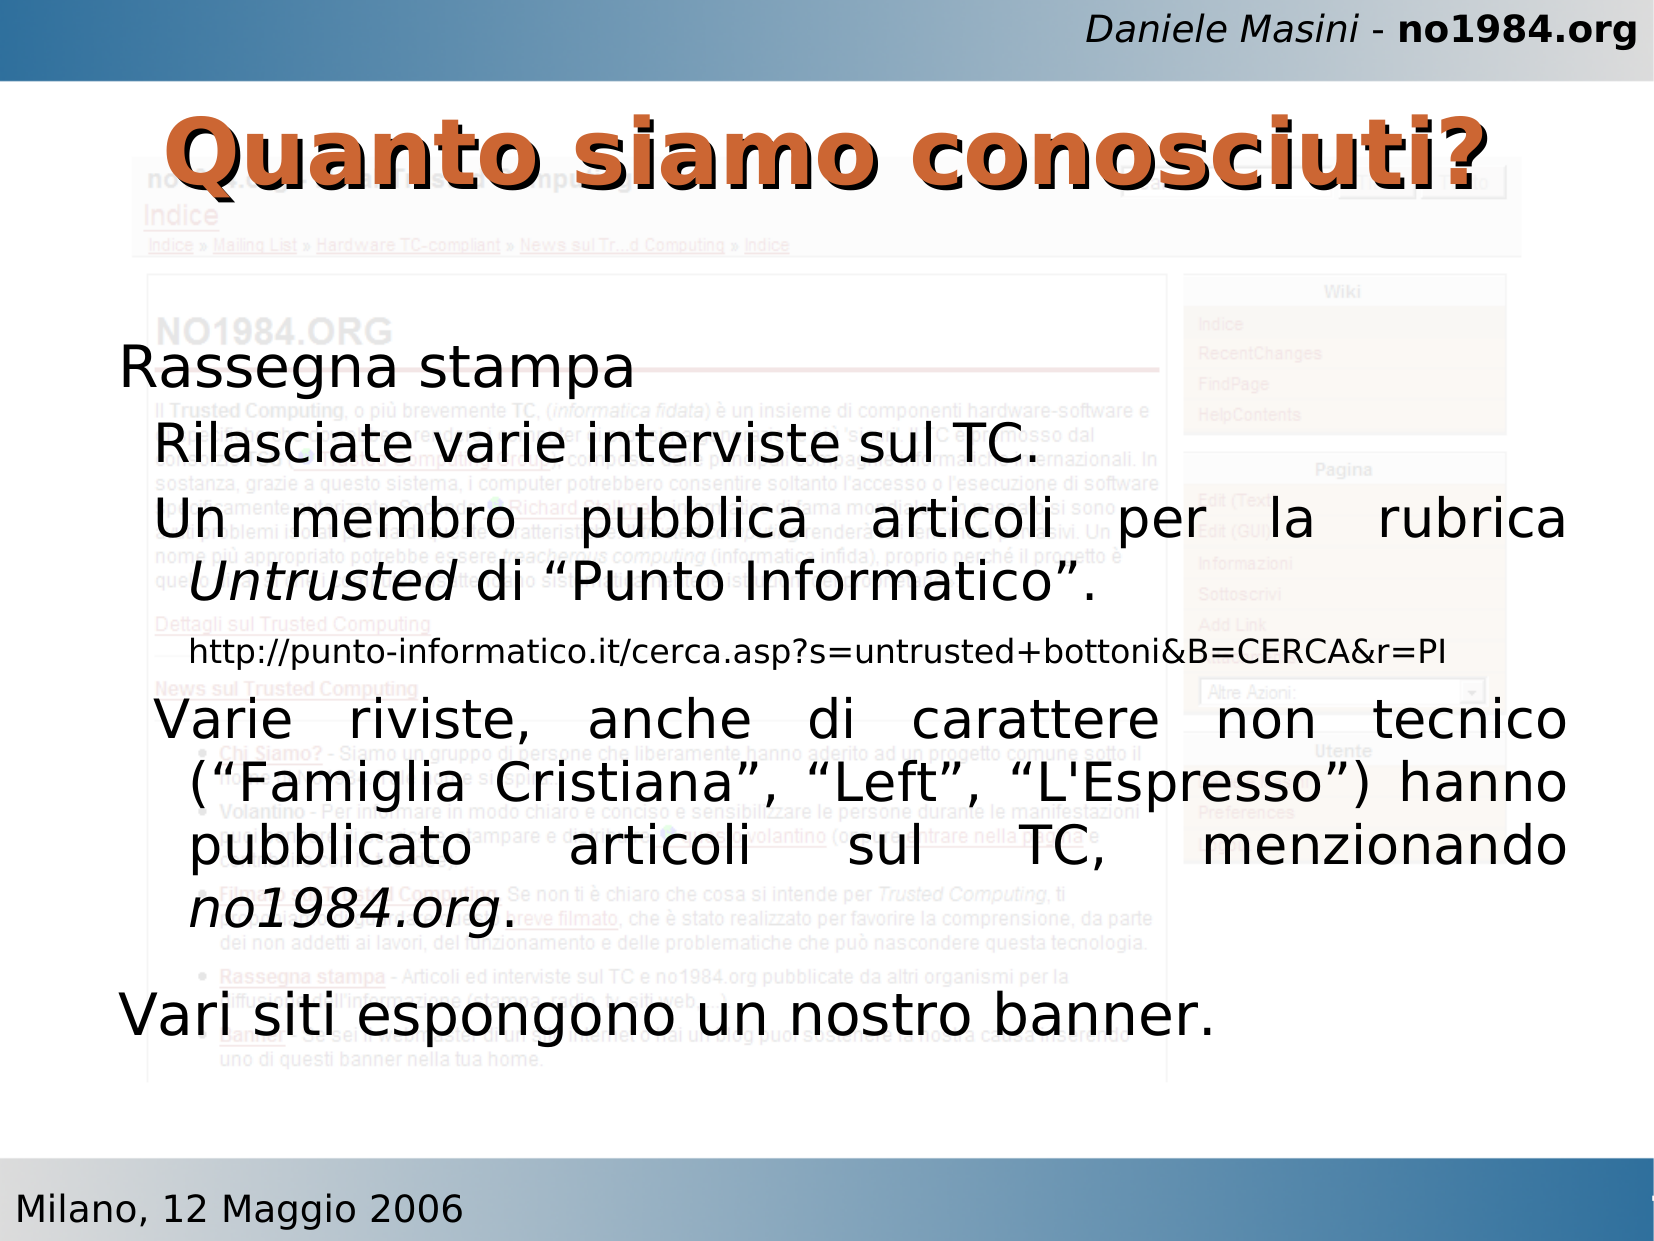

Daniele Masini - no1984.org
# Quanto siamo conosciuti?
Rassegna stampa
Rilasciate varie interviste sul TC.
Un membro pubblica articoli per la rubrica Untrusted di “Punto Informatico”.
 http://punto-informatico.it/cerca.asp?s=untrusted+bottoni&B=CERCA&r=PI
Varie riviste, anche di carattere non tecnico (“Famiglia Cristiana”, “Left”, “L'Espresso”) hanno pubblicato articoli sul TC, menzionando no1984.org.
Vari siti espongono un nostro banner.
Milano, 12 Maggio 2006